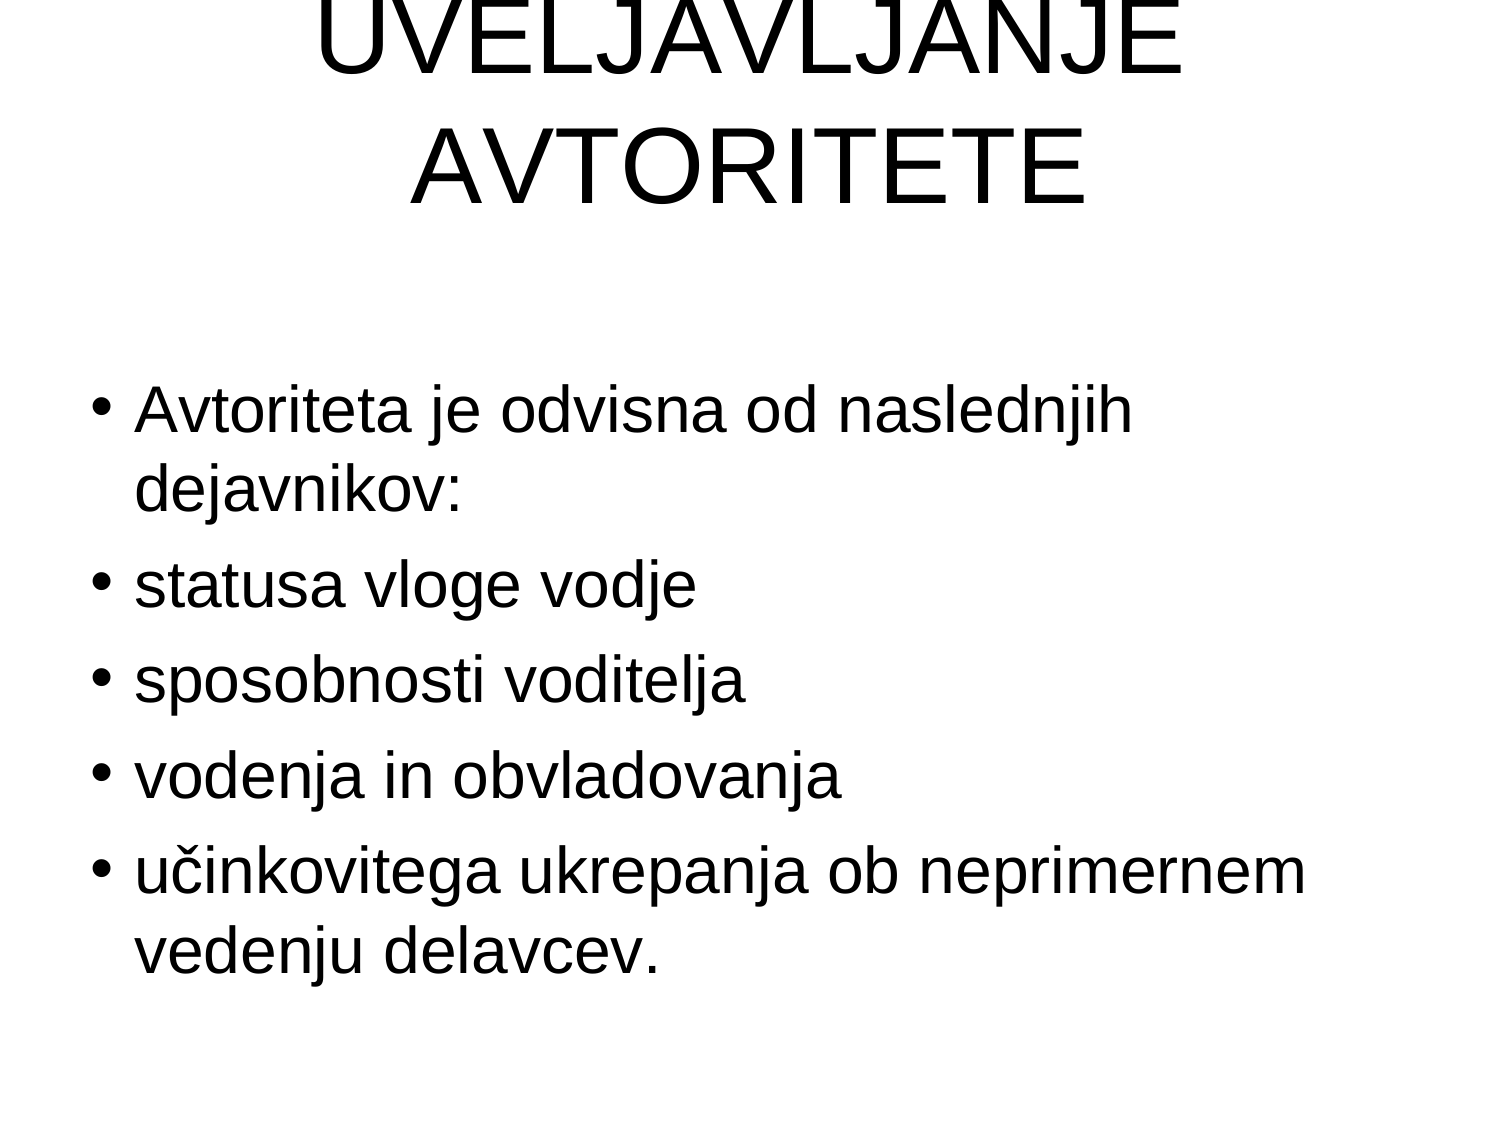

# UVELJAVLJANJE AVTORITETE
Avtoriteta je odvisna od naslednjih dejavnikov:
statusa vloge vodje
sposobnosti voditelja
vodenja in obvladovanja
učinkovitega ukrepanja ob neprimernem vedenju delavcev.